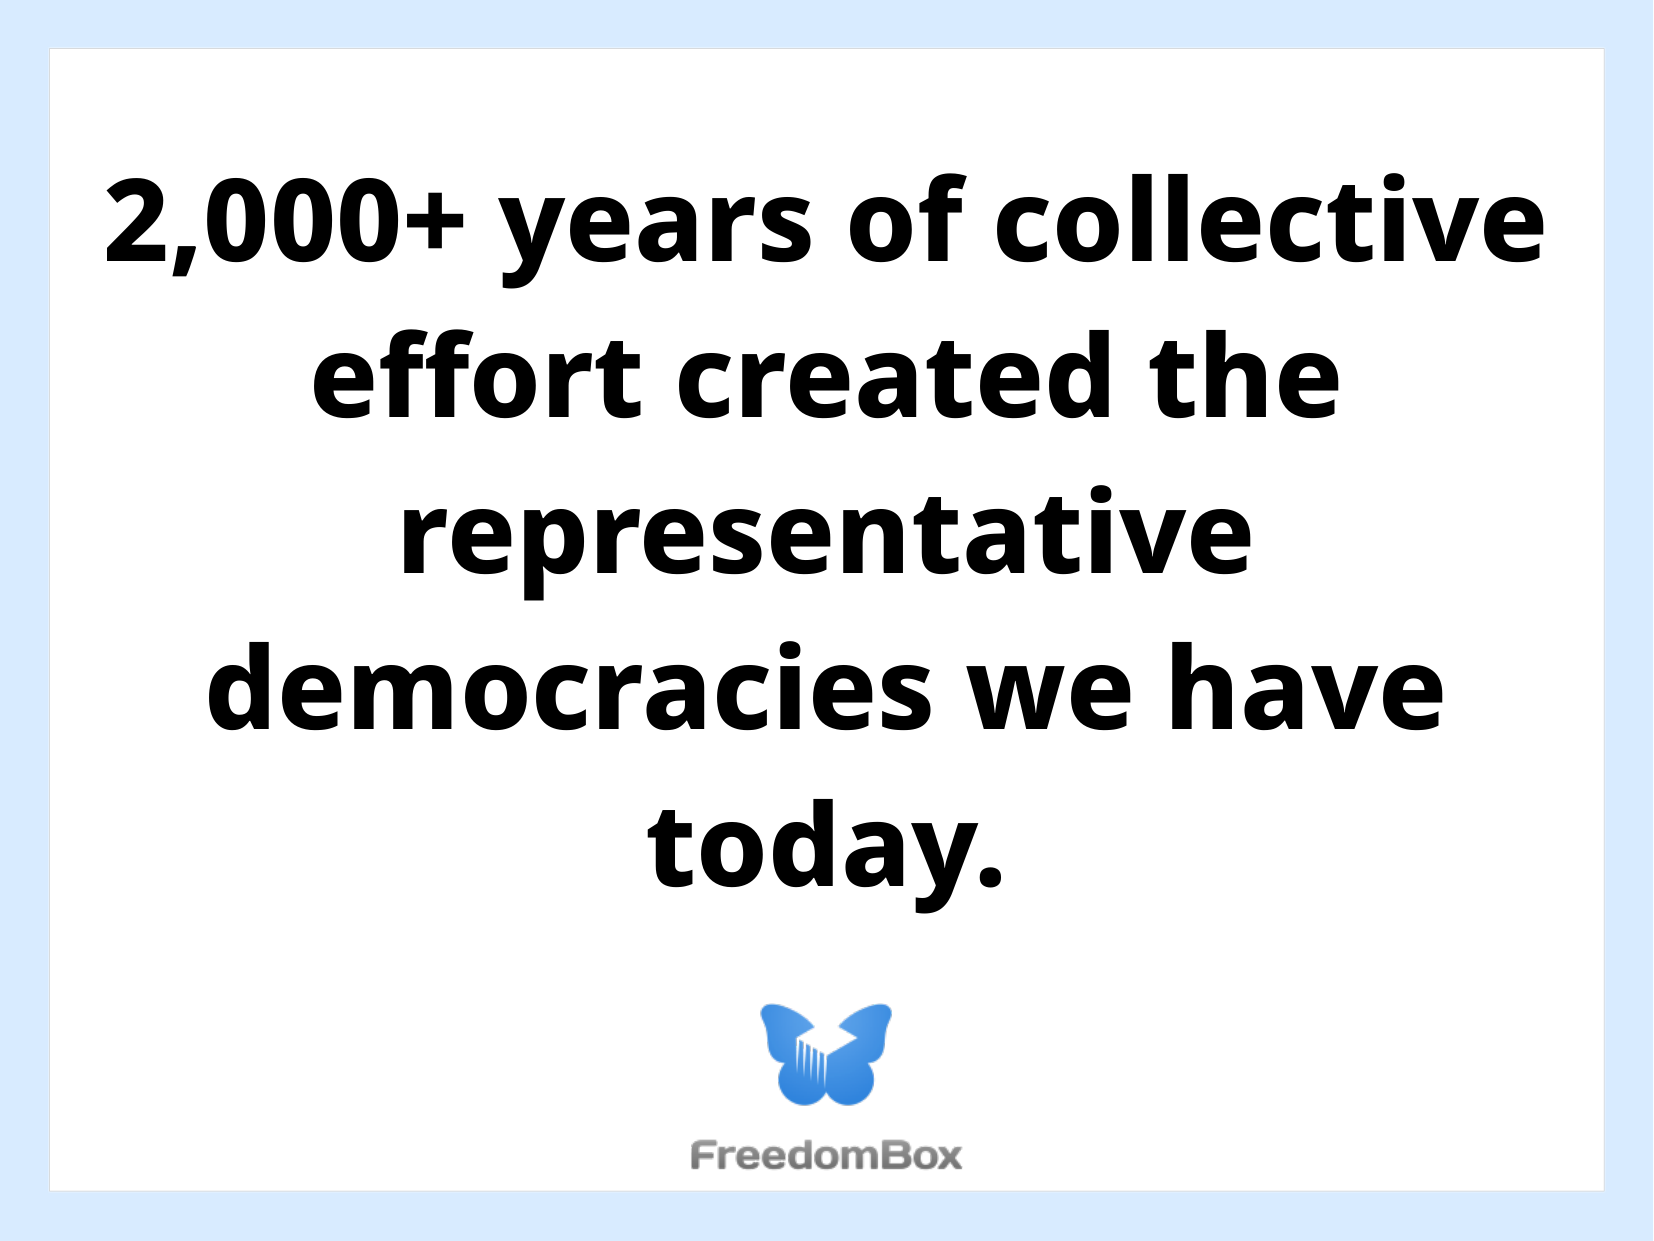

# 2,000+ years of collective effort created the representative democracies we have today.